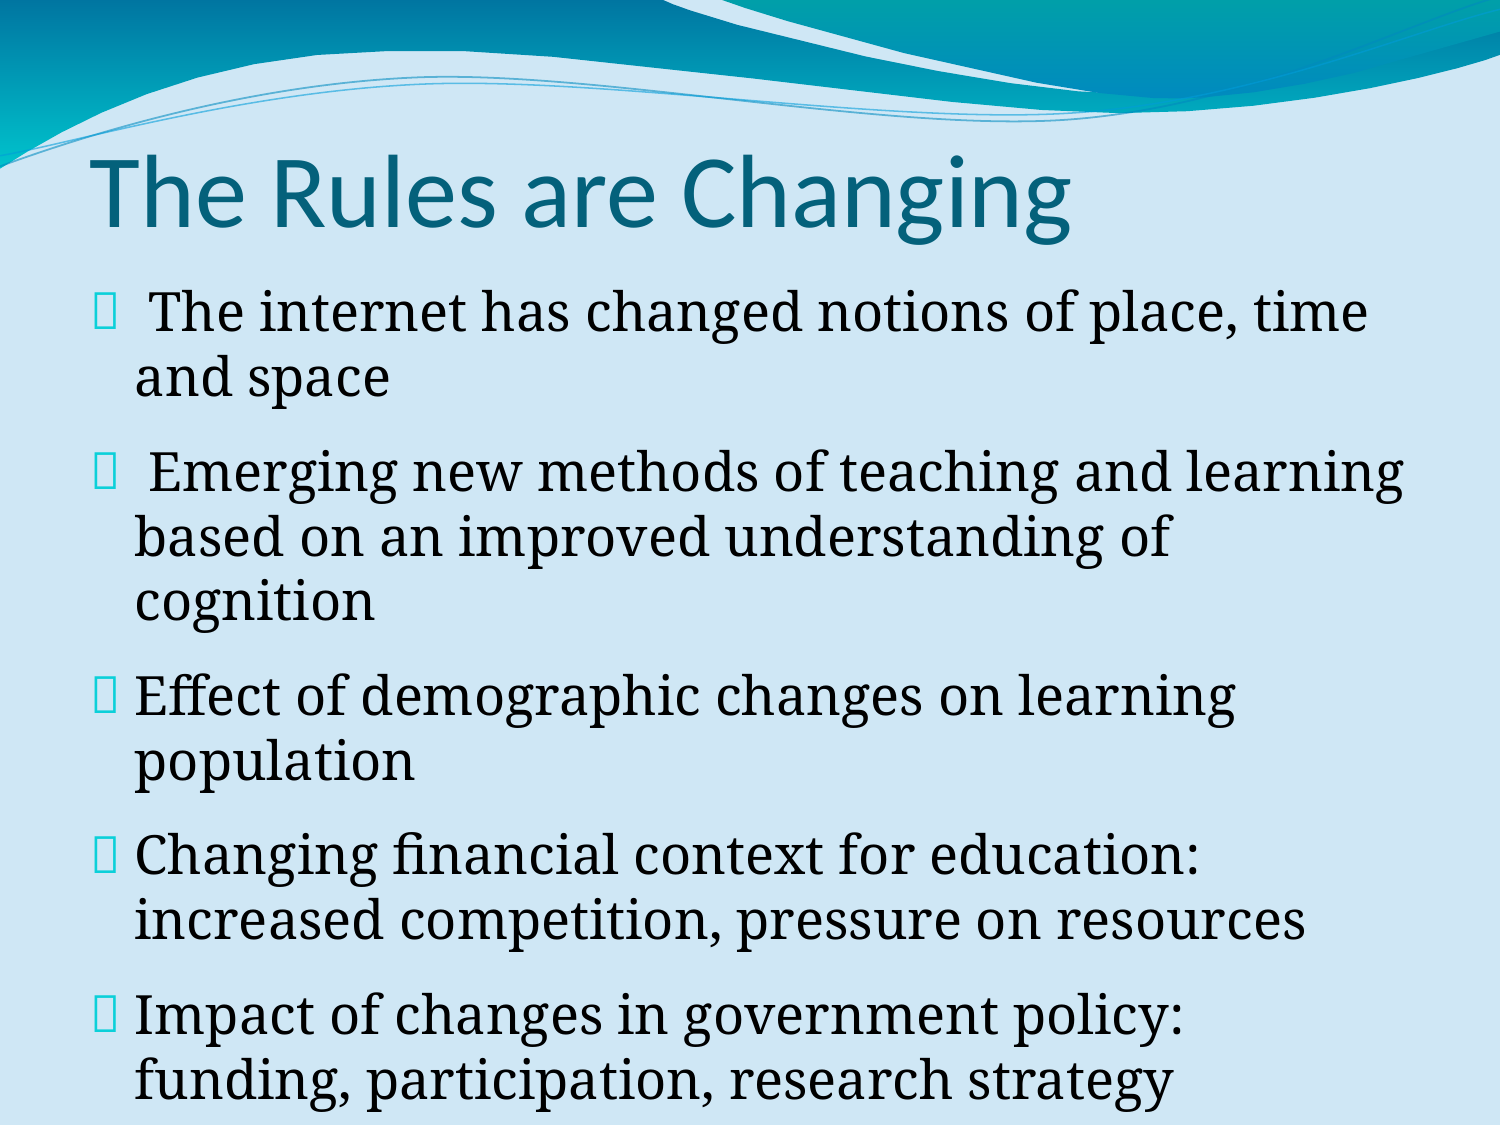

# The Rules are Changing
 The internet has changed notions of place, time and space
 Emerging new methods of teaching and learning based on an improved understanding of cognition
Effect of demographic changes on learning population
Changing financial context for education: increased competition, pressure on resources
Impact of changes in government policy: funding, participation, research strategy
Blending of living, learning, working and leisure